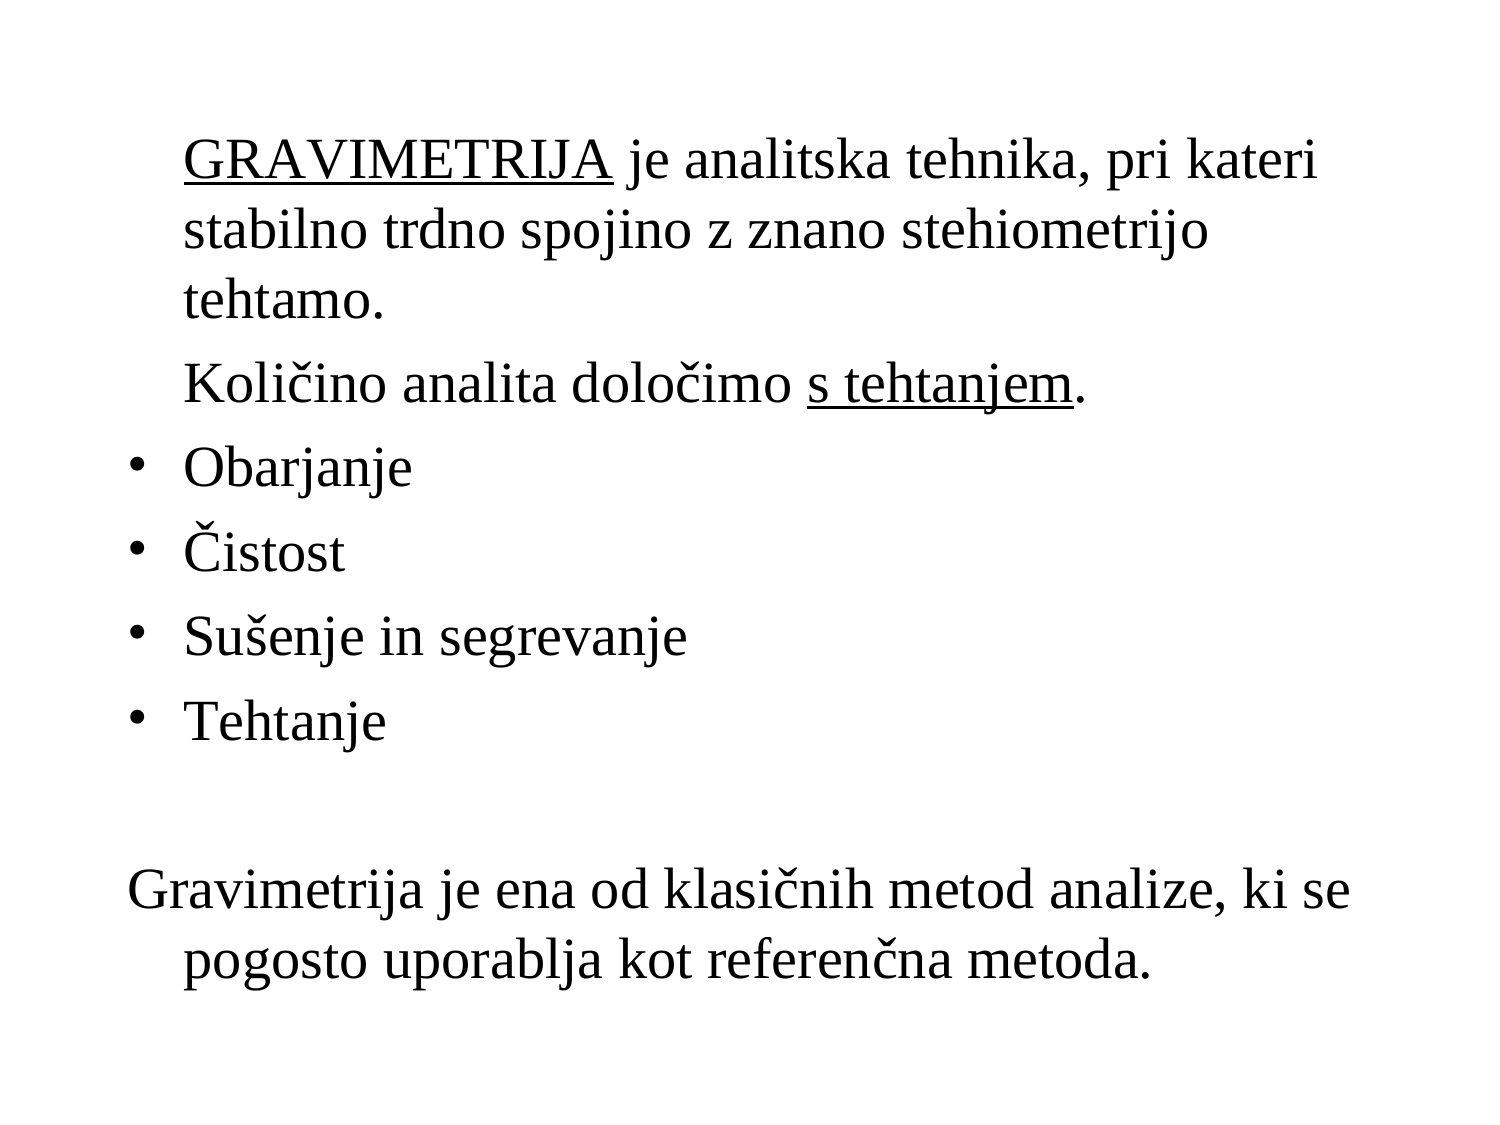

# GRAVIMETRIJA je analitska tehnika, pri kateri stabilno trdno spojino z znano stehiometrijo tehtamo.
	Količino analita določimo s tehtanjem.
Obarjanje
Čistost
Sušenje in segrevanje
Tehtanje
Gravimetrija je ena od klasičnih metod analize, ki se pogosto uporablja kot referenčna metoda.